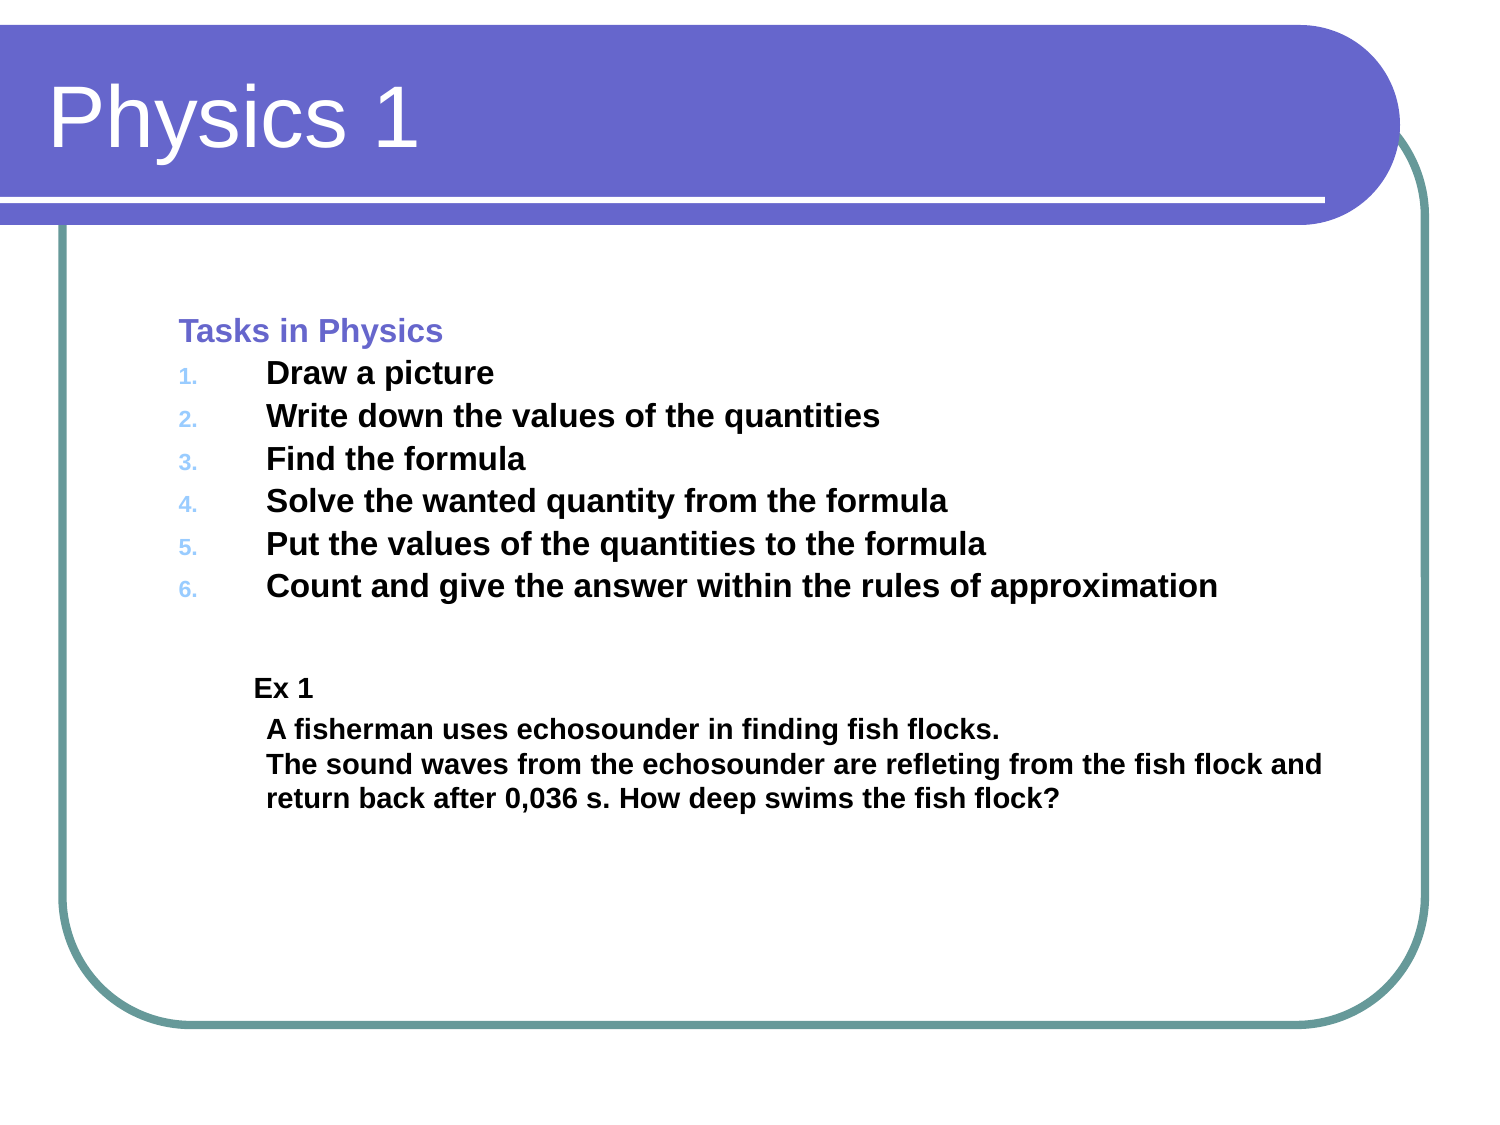

# Physics 1
Tasks in Physics
Draw a picture
Write down the values of the quantities
Find the formula
Solve the wanted quantity from the formula
Put the values of the quantities to the formula
Count and give the answer within the rules of approximation
Ex 1
	A fisherman uses echosounder in finding fish flocks.
The sound waves from the echosounder are refleting from the fish flock and return back after 0,036 s. How deep swims the fish flock?